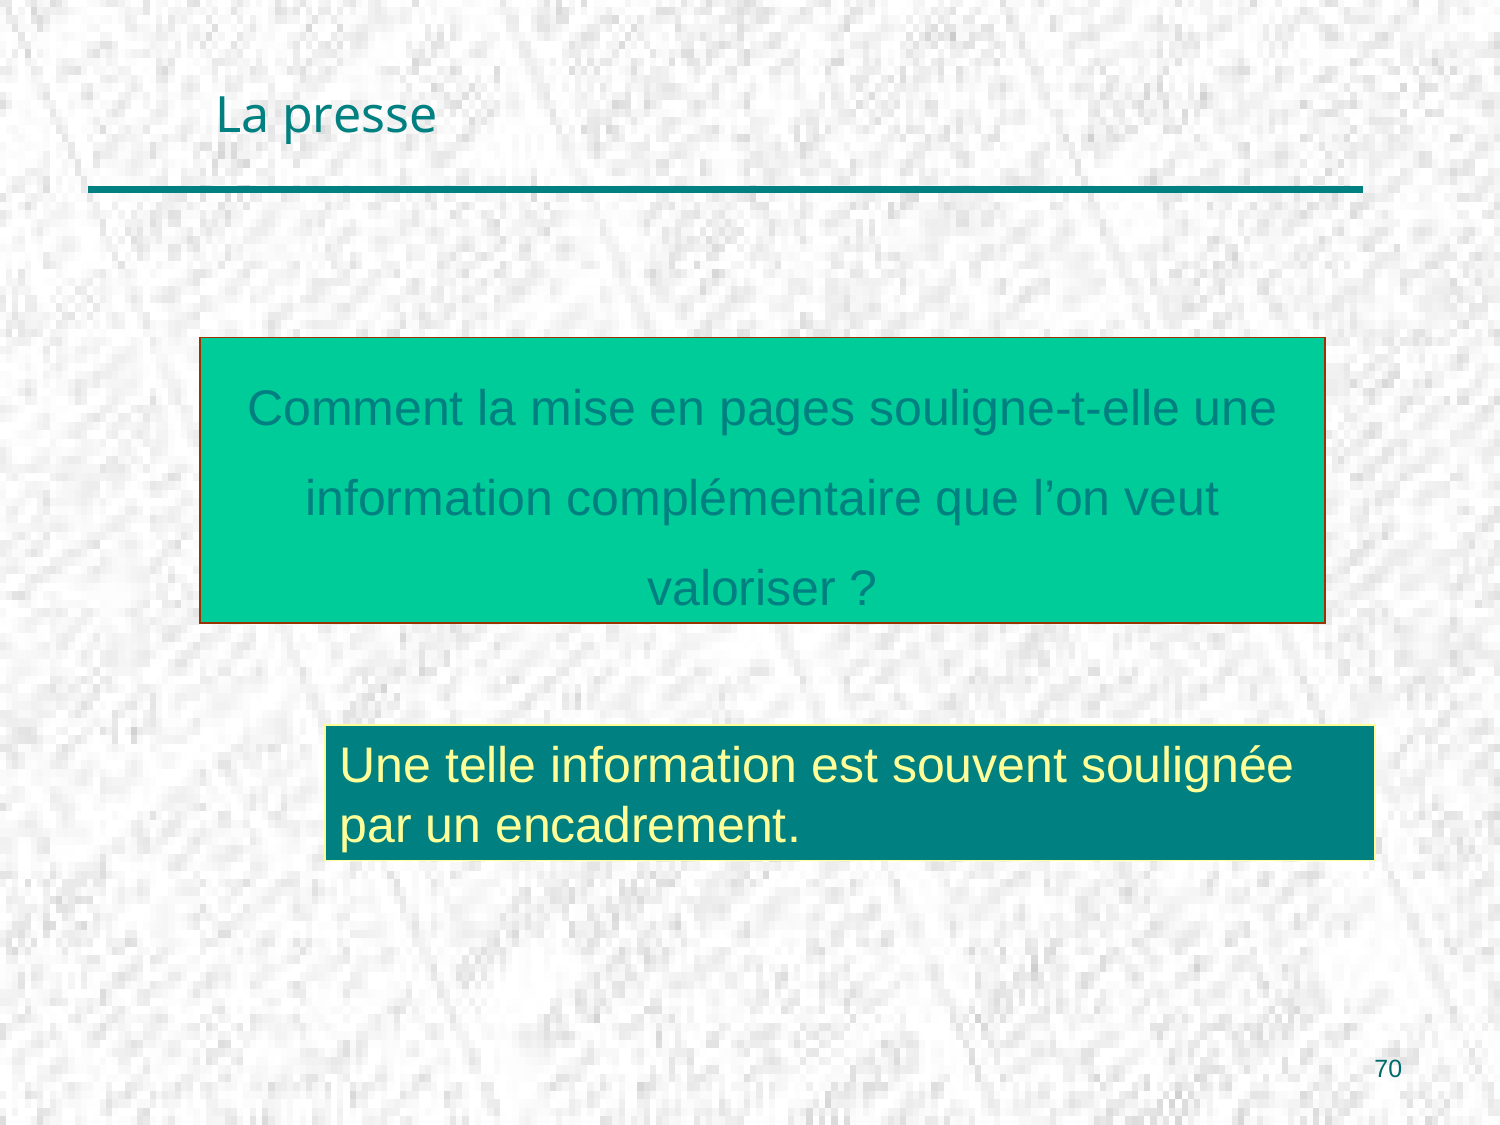

La presse
Comment la mise en pages souligne-t-elle une information complémentaire que l’on veut valoriser ?
Une telle information est souvent soulignée par un encadrement.
70